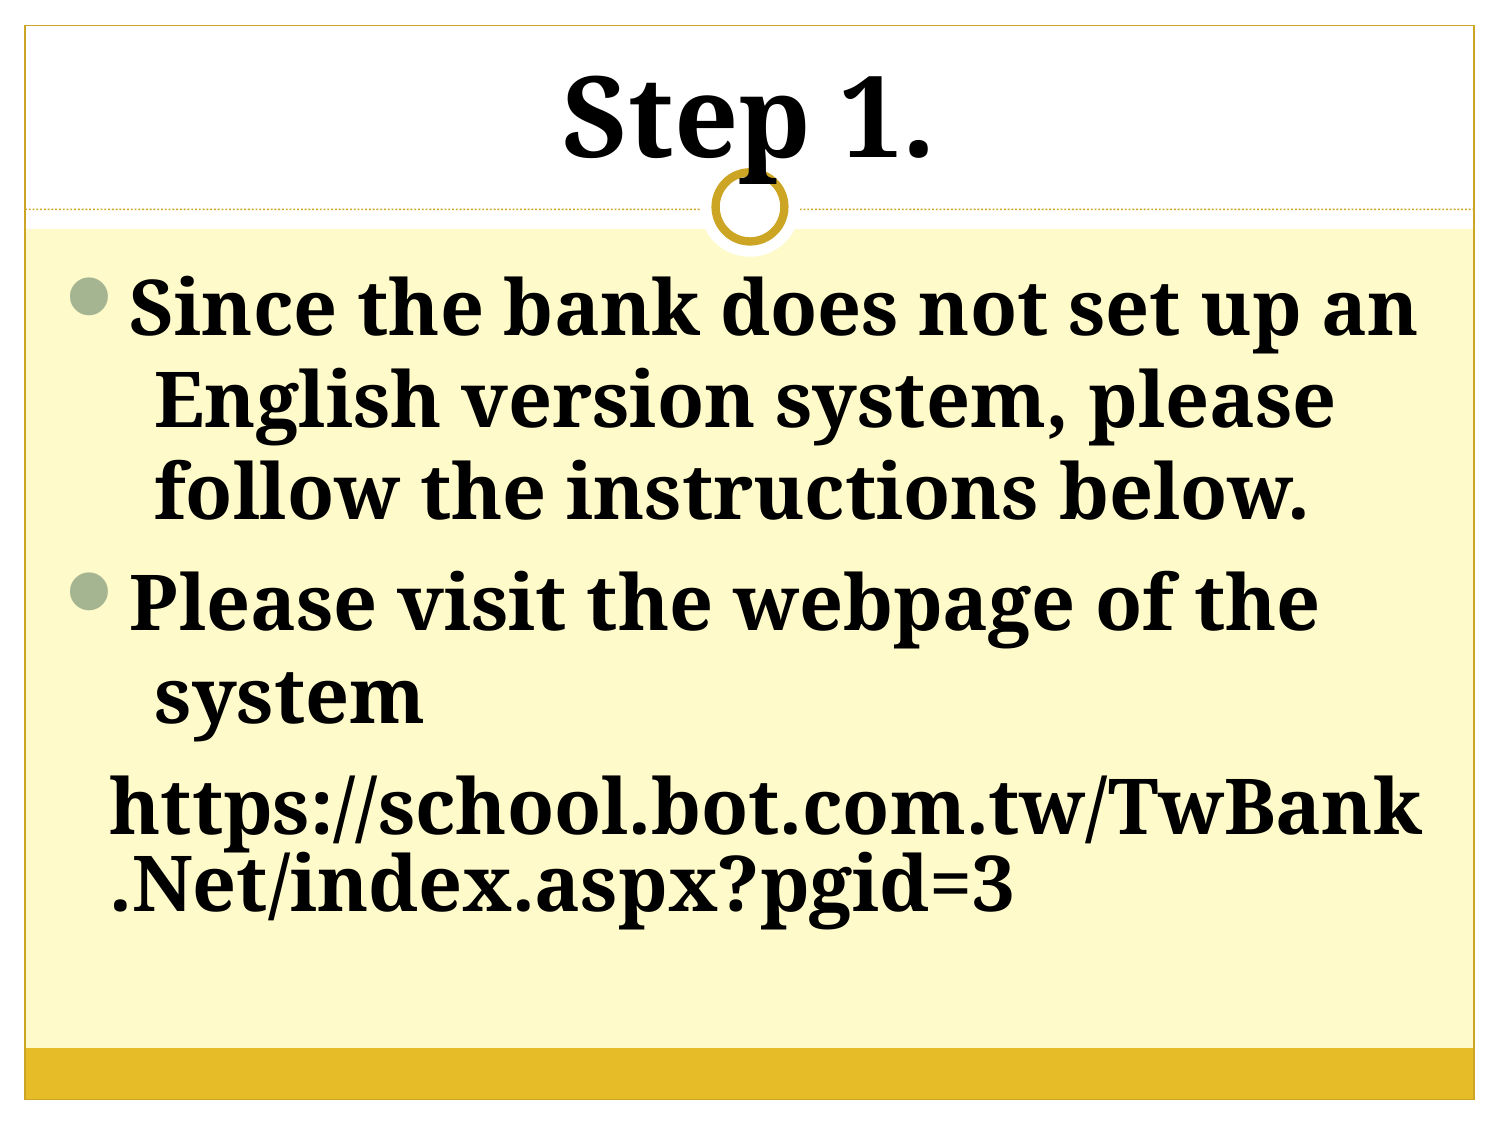

# Step 1.
Since the bank does not set up an English version system, please follow the instructions below.
Please visit the webpage of the system
https://school.bot.com.tw/TwBank.Net/index.aspx?pgid=3